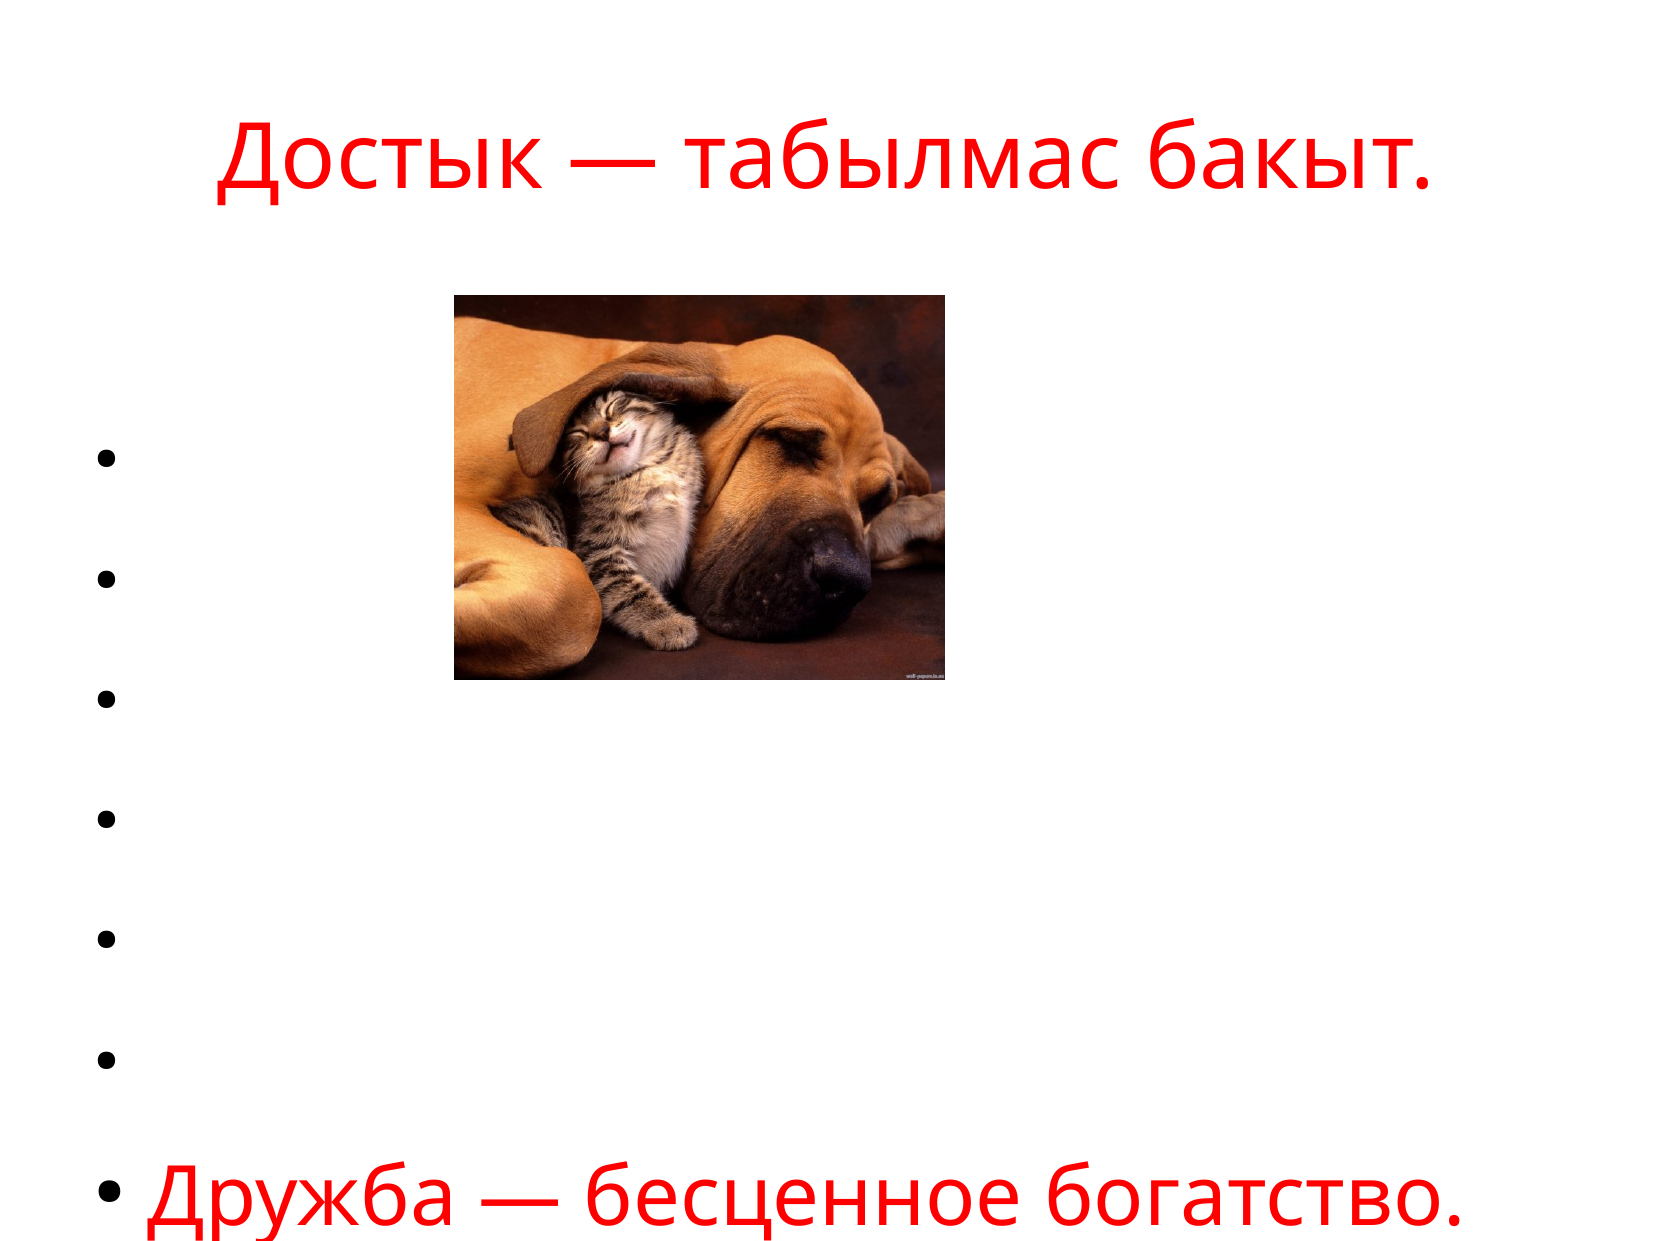

# Достык — табылмас бакыт.
Дружба — бесценное богатство.